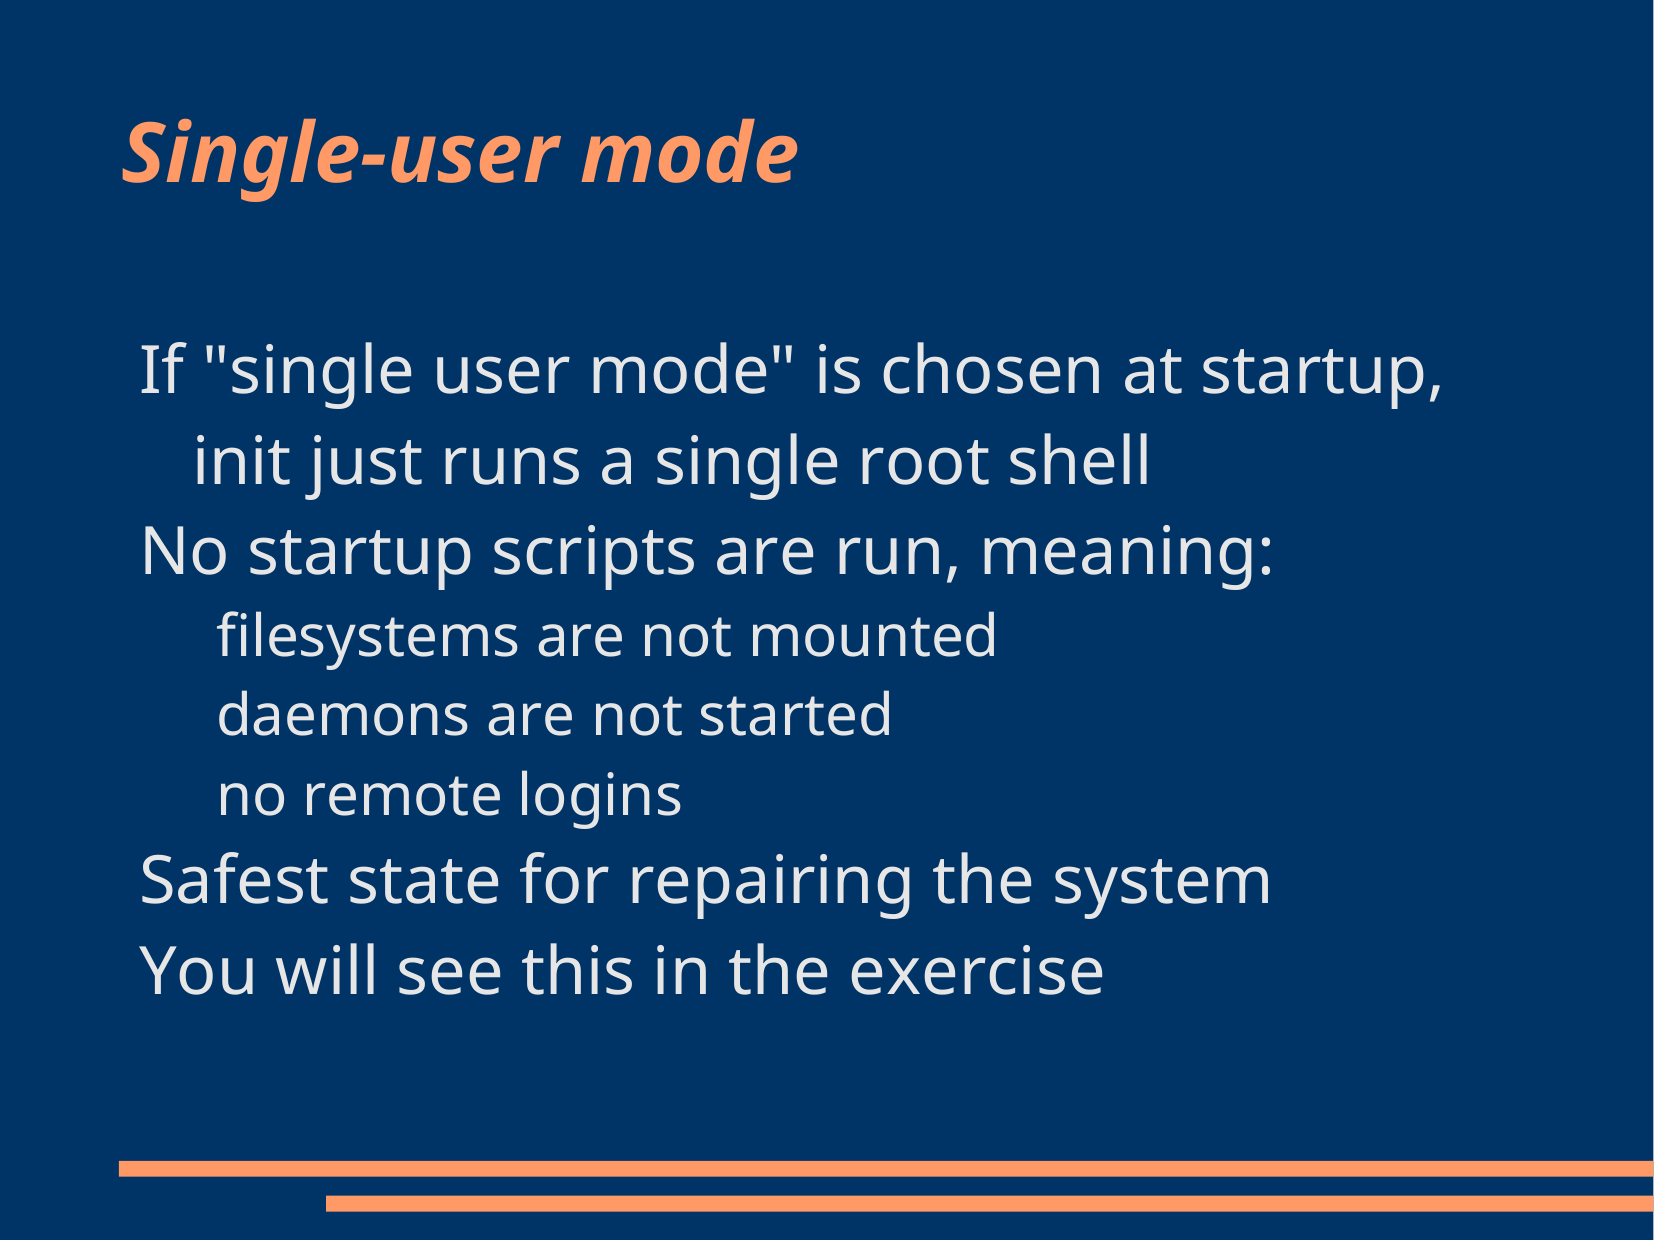

# Single-user mode
If "single user mode" is chosen at startup, init just runs a single root shell
No startup scripts are run, meaning:
filesystems are not mounted
daemons are not started
no remote logins
Safest state for repairing the system
You will see this in the exercise